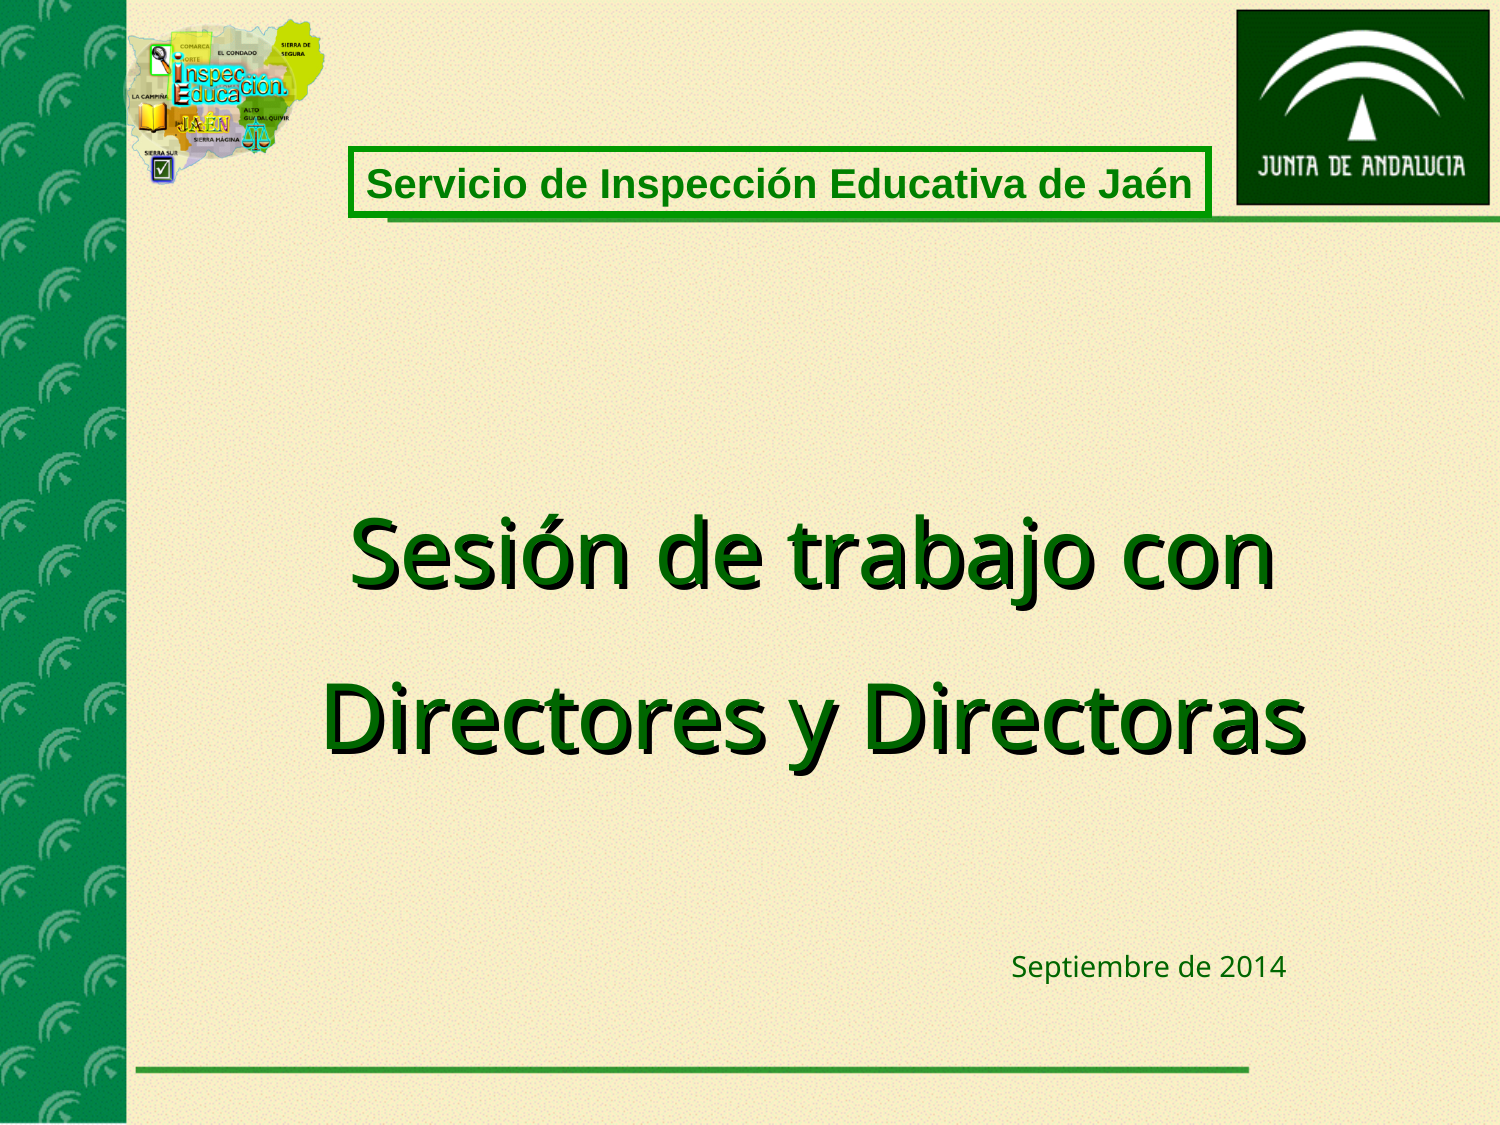

Servicio de Inspección Educativa de Jaén
Sesión de trabajo con Directores y Directoras
Septiembre de 2014